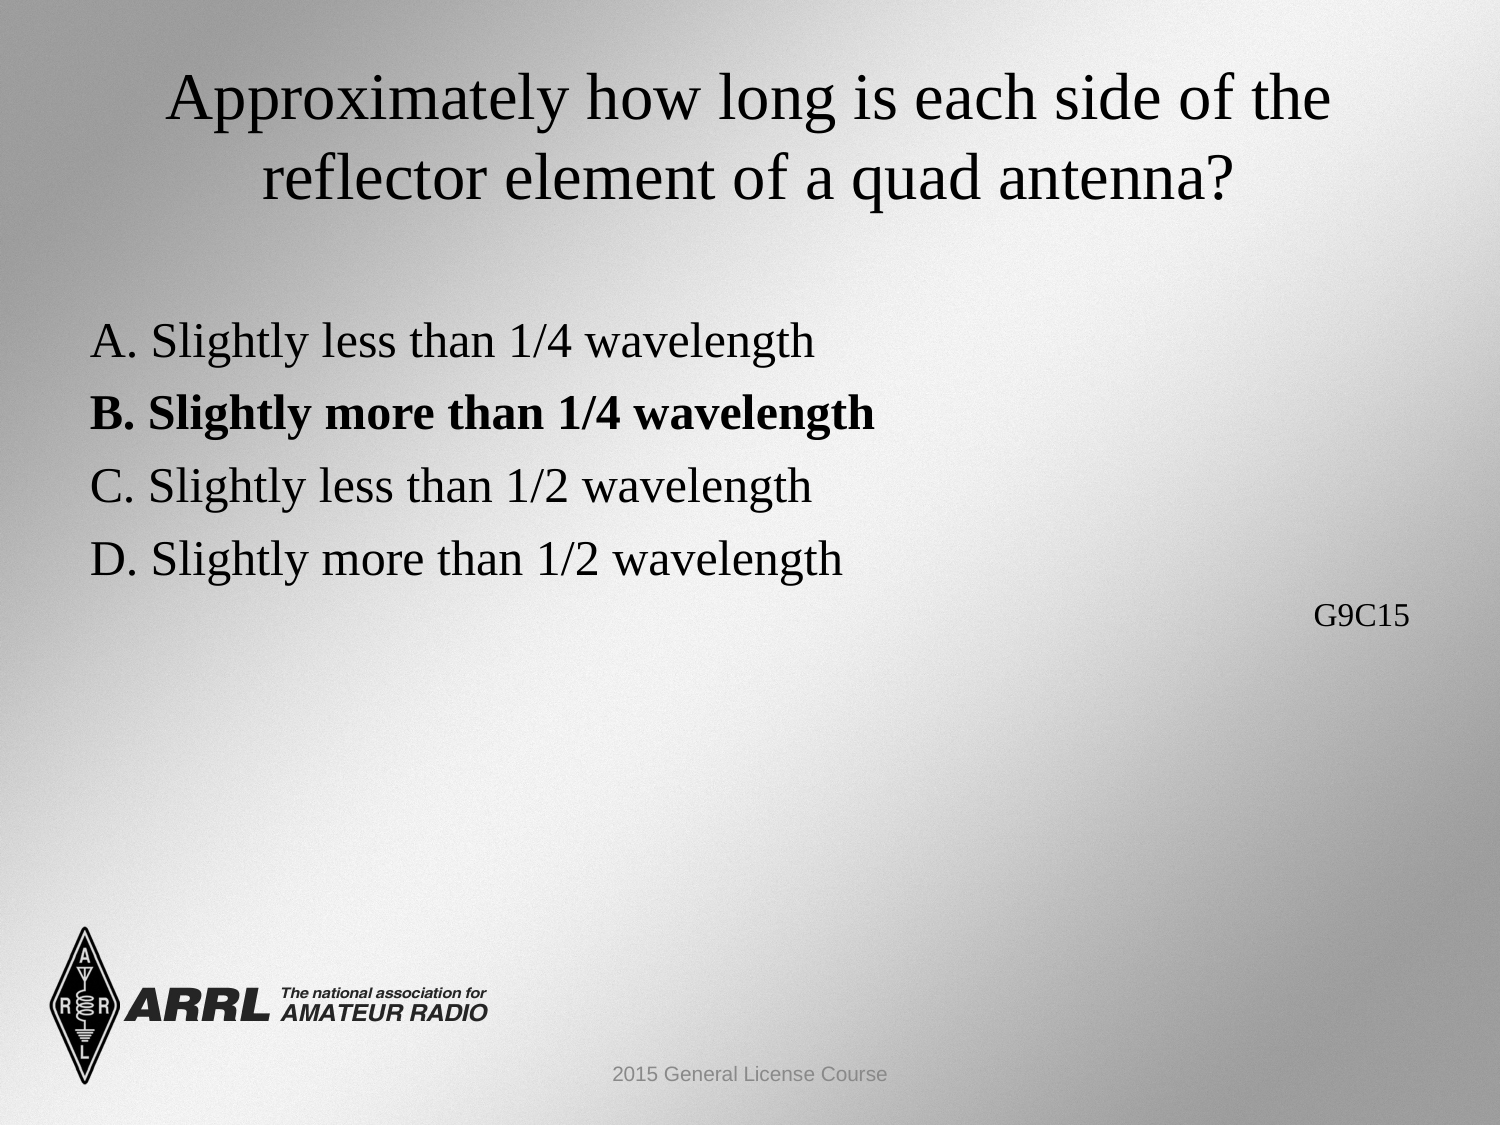

# Approximately how long is each side of the reflector element of a quad antenna?
A. Slightly less than 1/4 wavelength
B. Slightly more than 1/4 wavelength
C. Slightly less than 1/2 wavelength
D. Slightly more than 1/2 wavelength
 G9C15
2015 General License Course